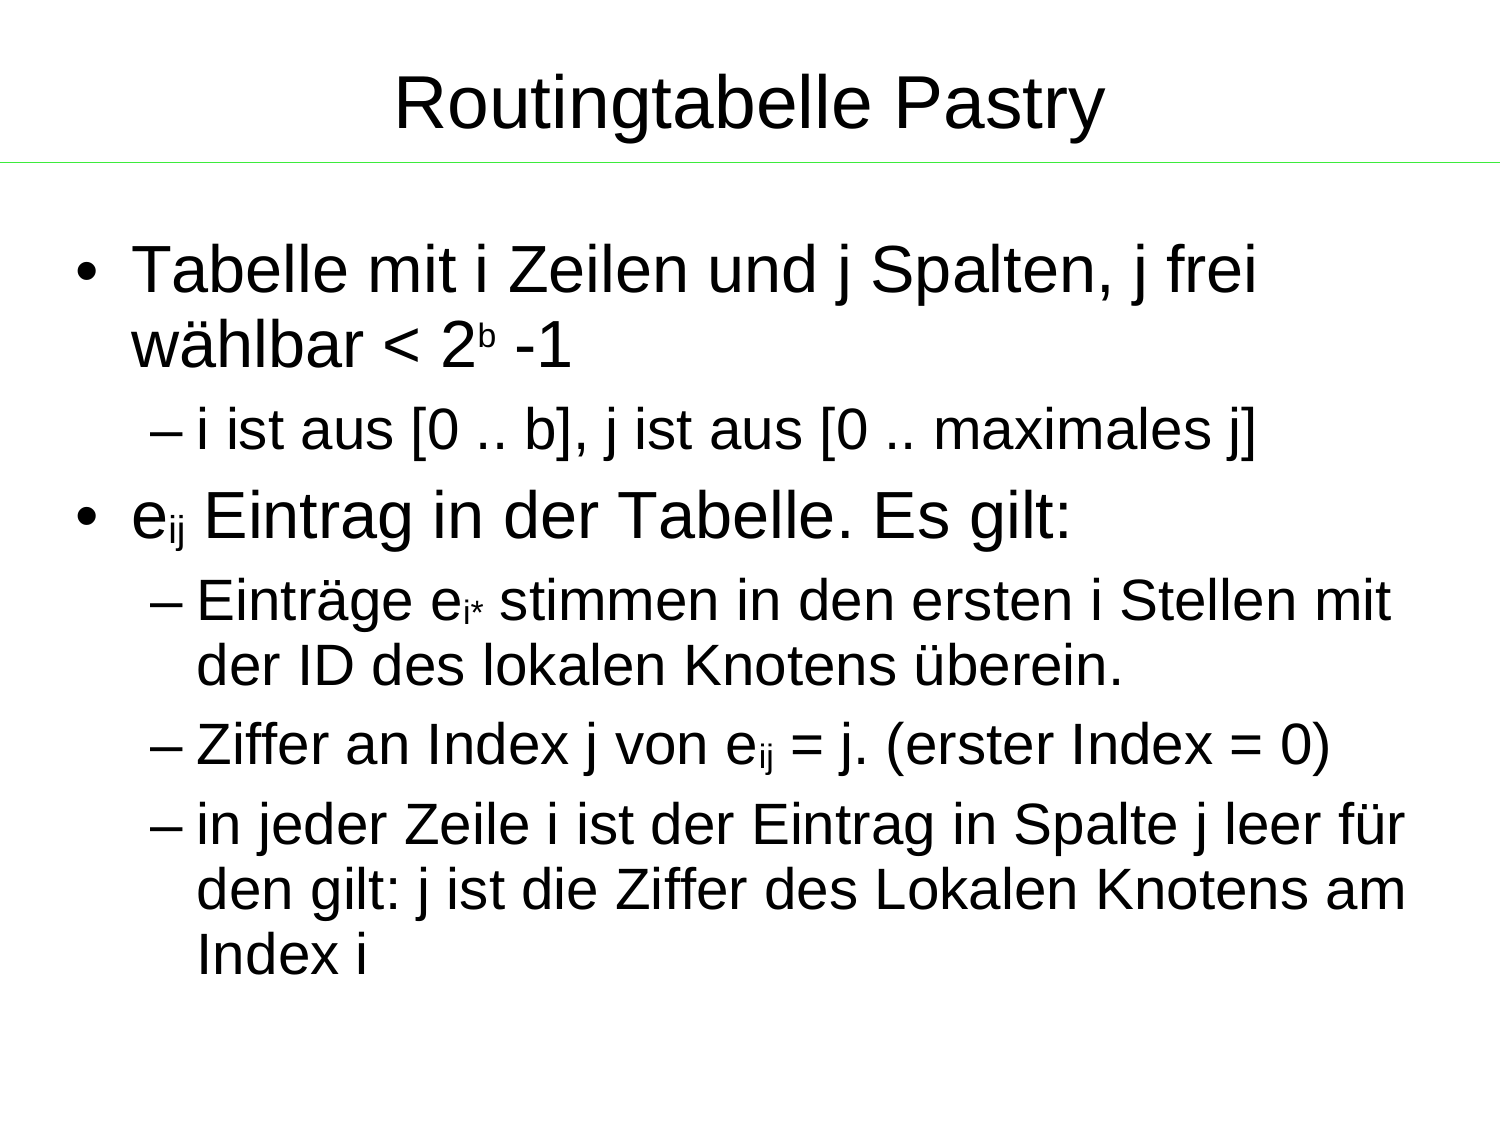

# Routingtabelle Pastry
Tabelle mit i Zeilen und j Spalten, j frei wählbar < 2b -1
i ist aus [0 .. b], j ist aus [0 .. maximales j]
eij Eintrag in der Tabelle. Es gilt:
Einträge ei* stimmen in den ersten i Stellen mit der ID des lokalen Knotens überein.
Ziffer an Index j von eij = j. (erster Index = 0)
in jeder Zeile i ist der Eintrag in Spalte j leer für den gilt: j ist die Ziffer des Lokalen Knotens am Index i